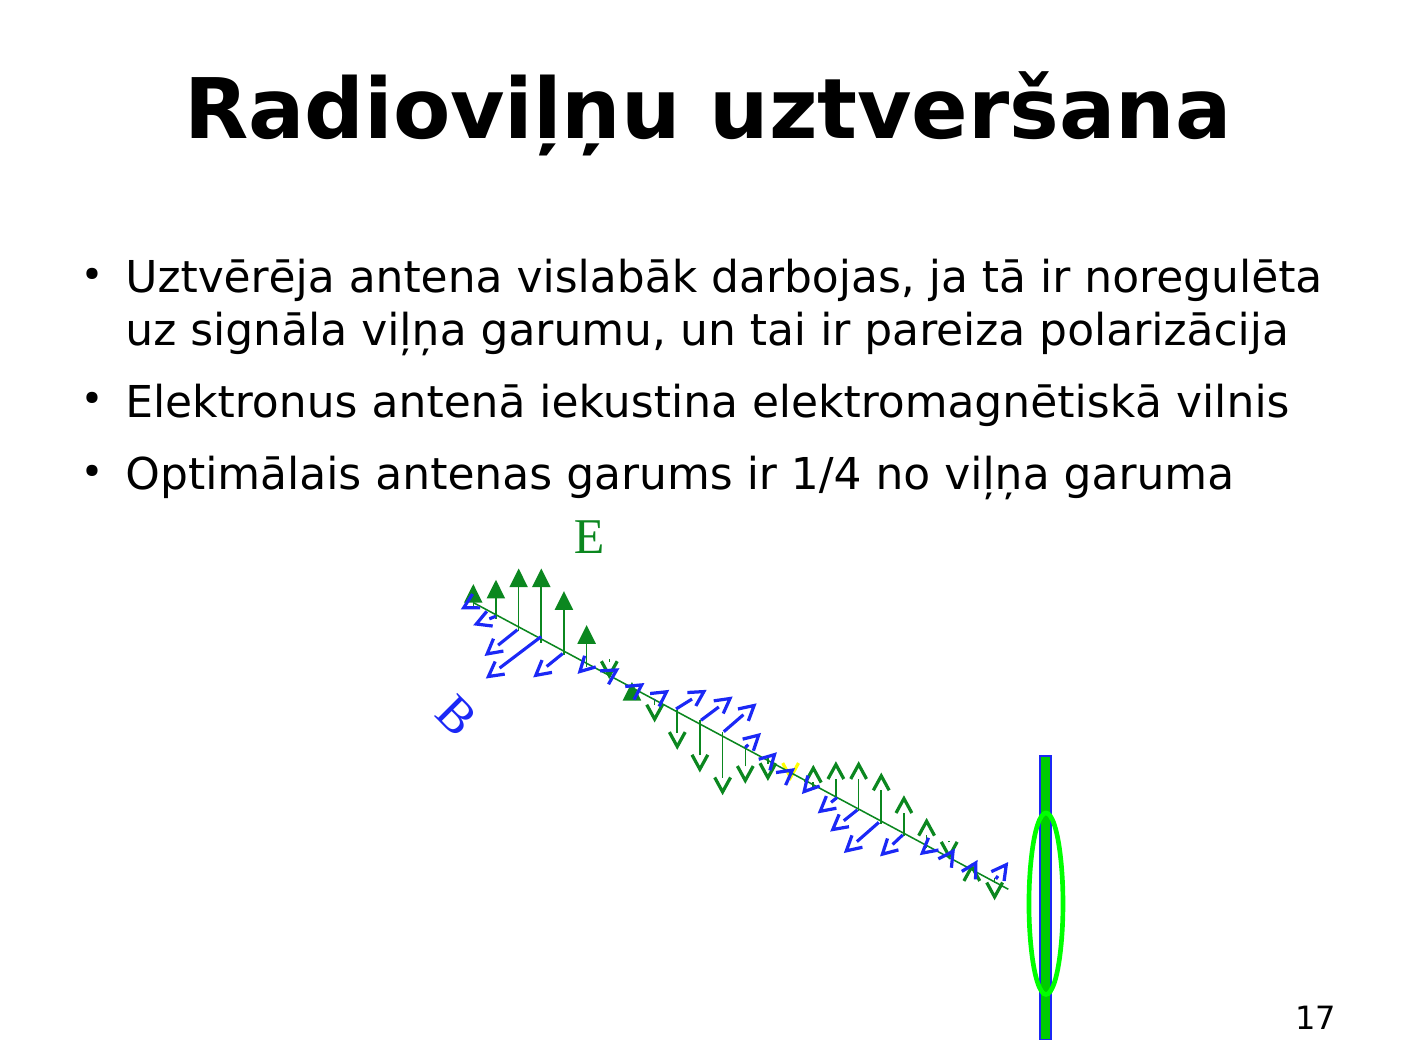

# Radioviļņu uztveršana
Uztvērēja antena vislabāk darbojas, ja tā ir noregulēta uz signāla viļņa garumu, un tai ir pareiza polarizācija
Elektronus antenā iekustina elektromagnētiskā vilnis
Optimālais antenas garums ir 1/4 no viļņa garuma
E
B